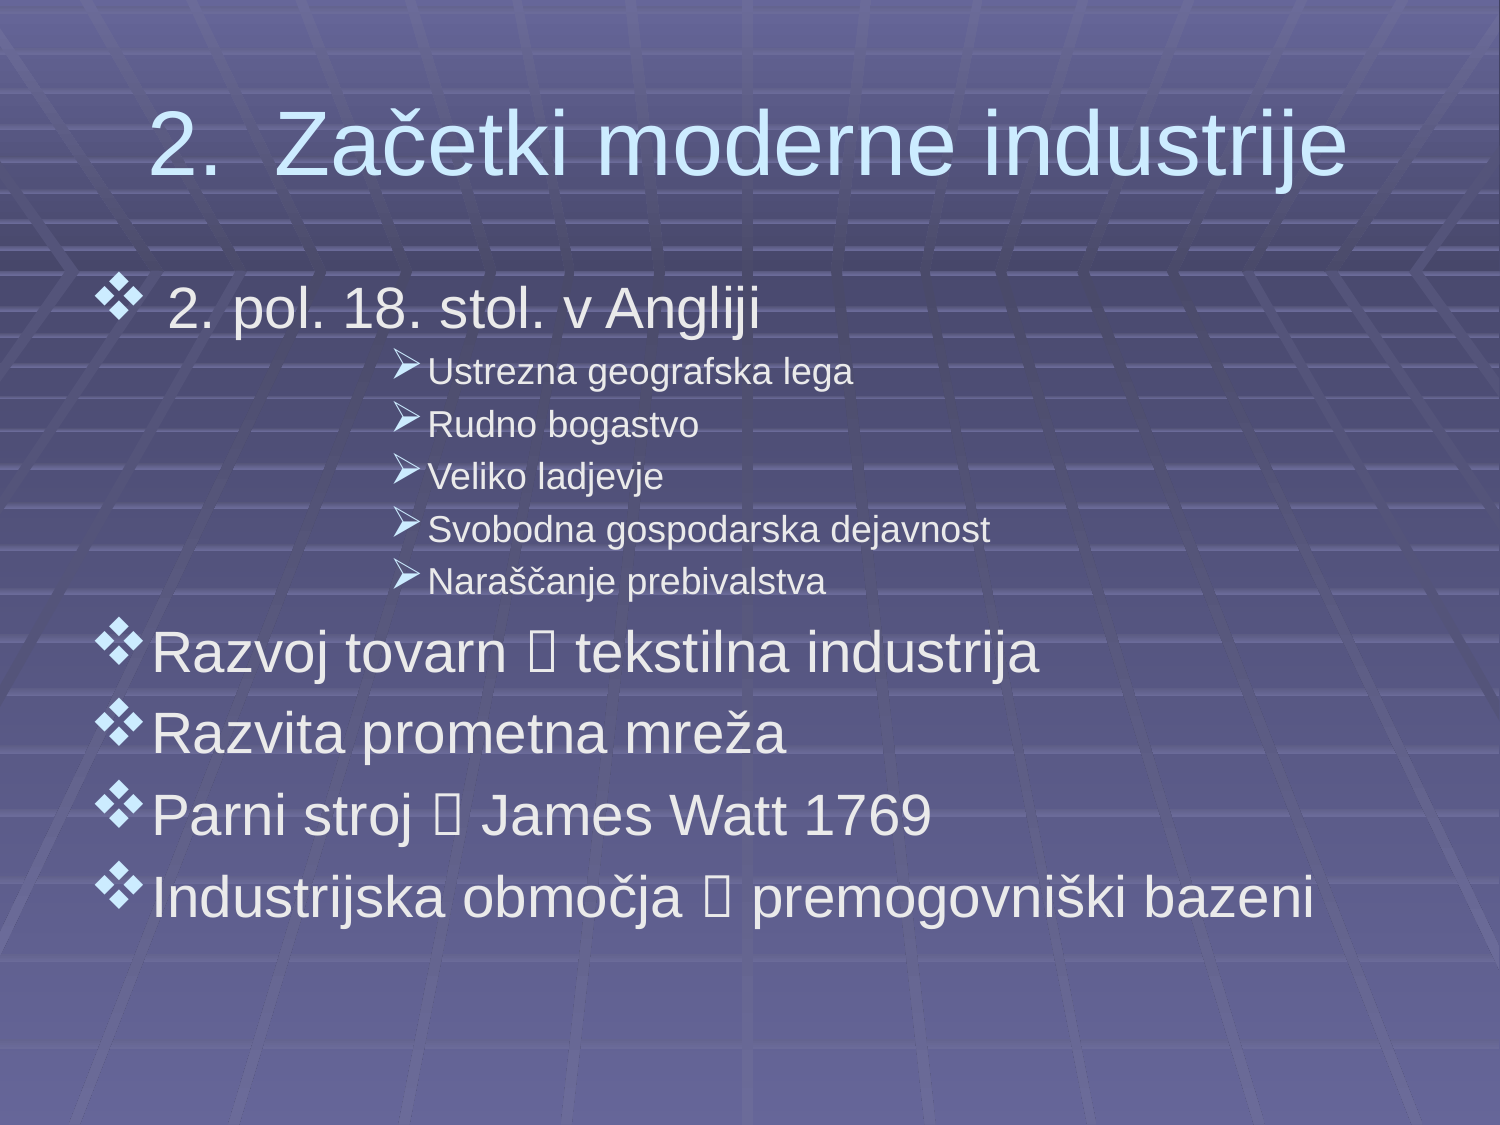

# 2. Začetki moderne industrije
 2. pol. 18. stol. v Angliji
Ustrezna geografska lega
Rudno bogastvo
Veliko ladjevje
Svobodna gospodarska dejavnost
Naraščanje prebivalstva
Razvoj tovarn  tekstilna industrija
Razvita prometna mreža
Parni stroj  James Watt 1769
Industrijska območja  premogovniški bazeni